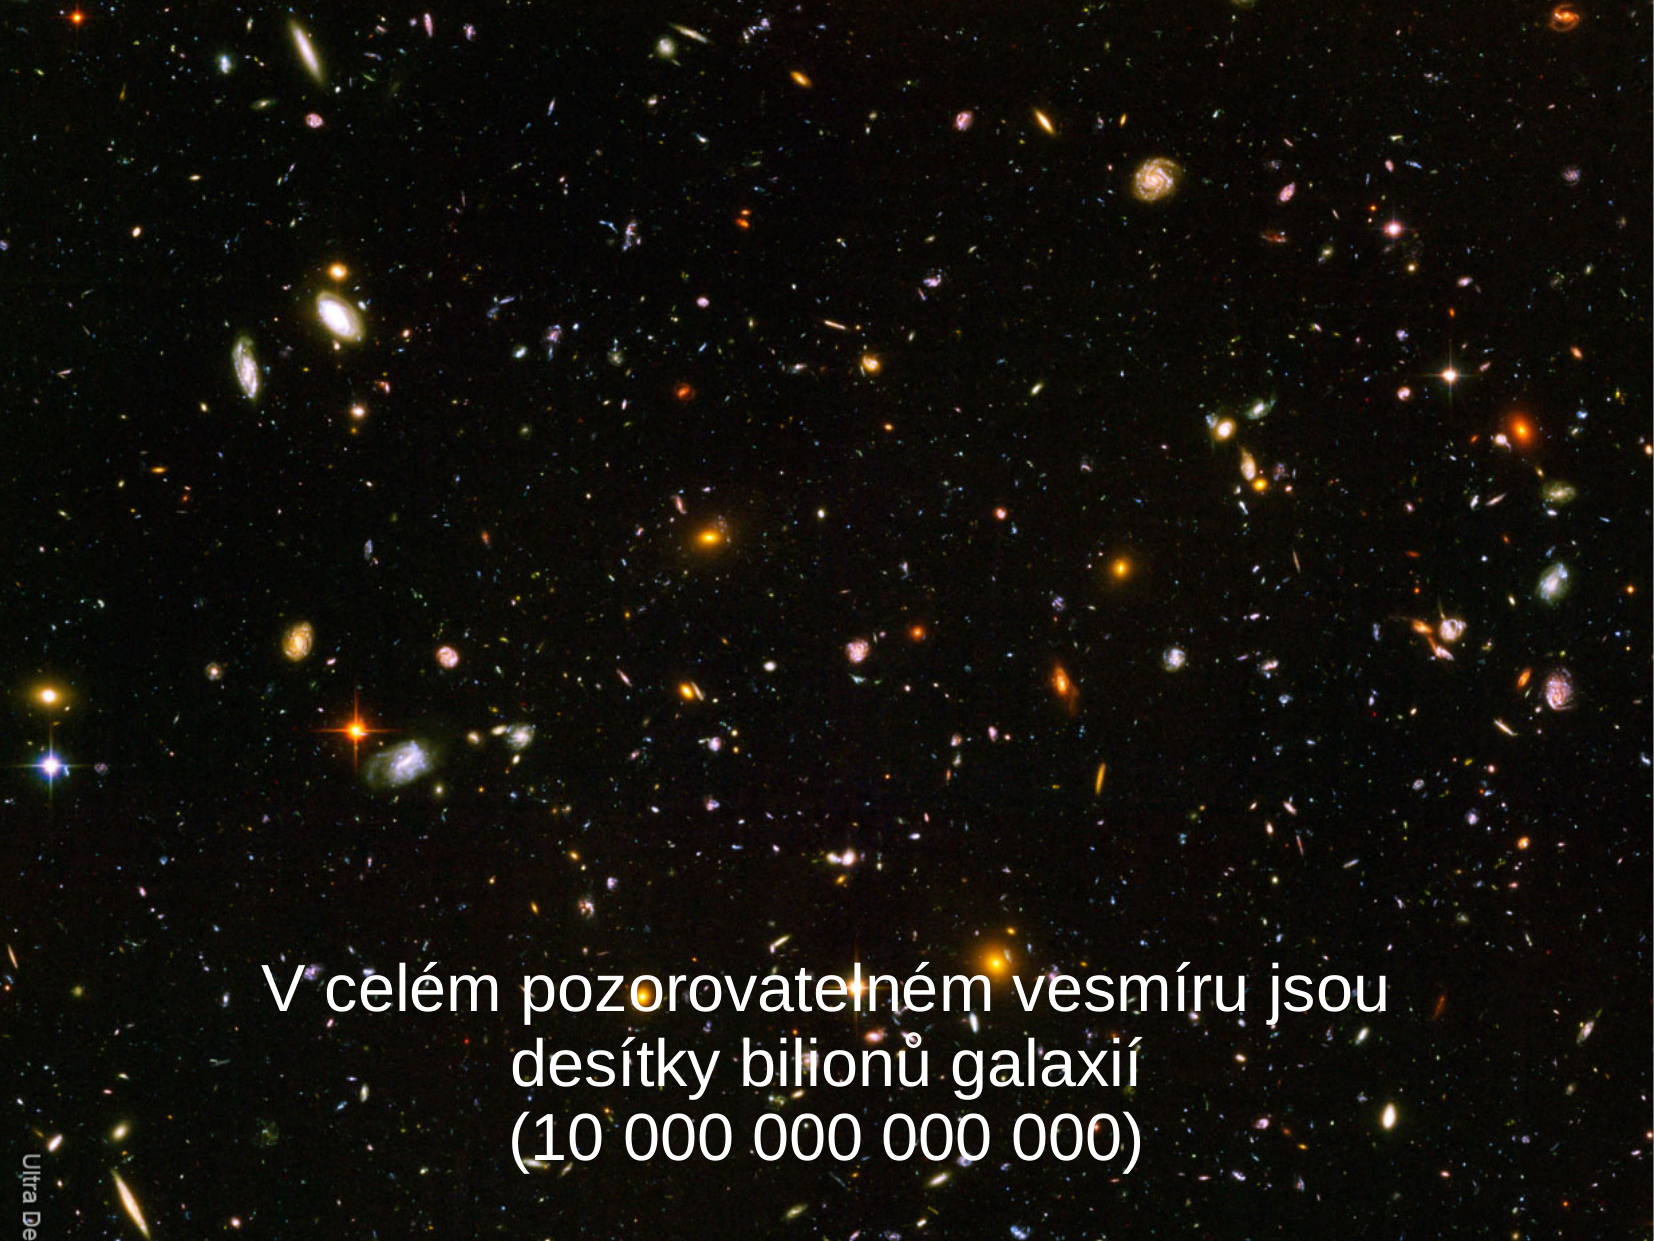

V celém pozorovatelném vesmíru jsou
desítky bilionů galaxií
(10 000 000 000 000)